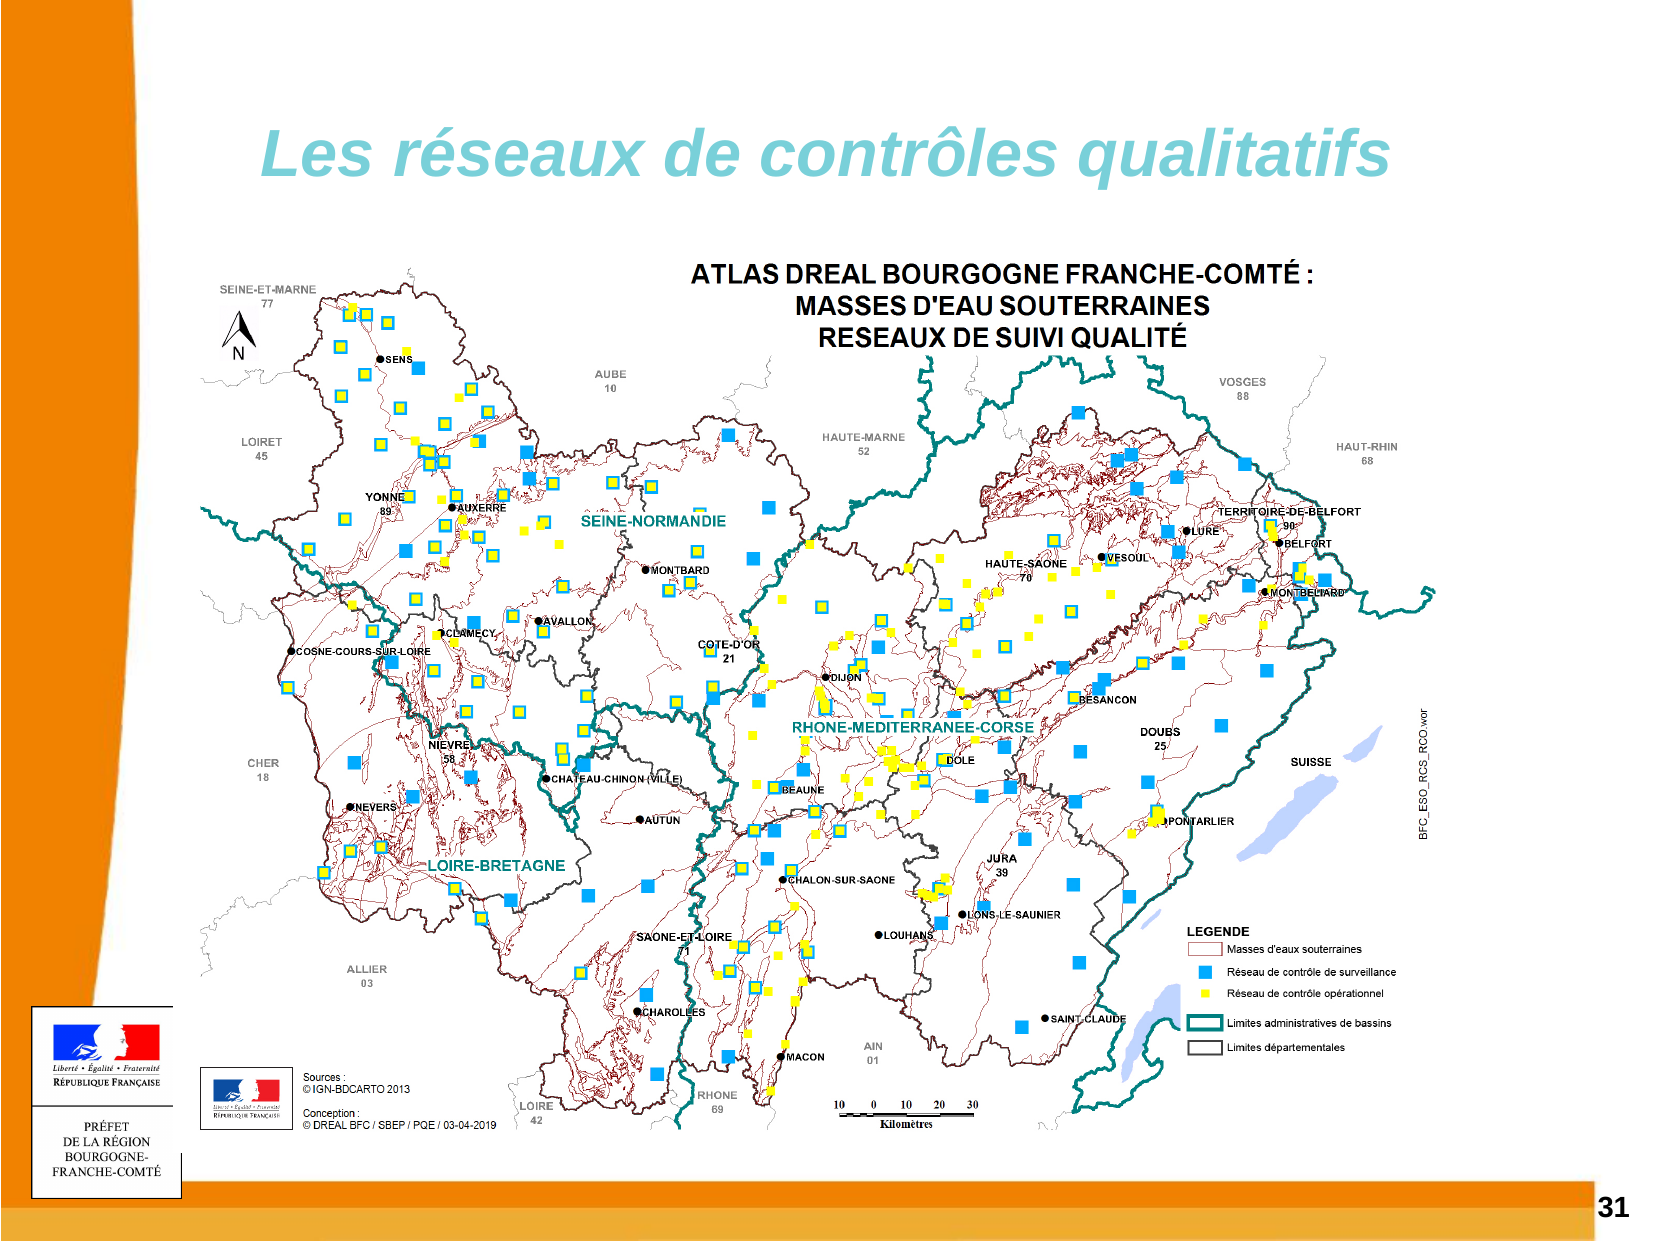

# Les réseaux de contrôles qualitatifs
31